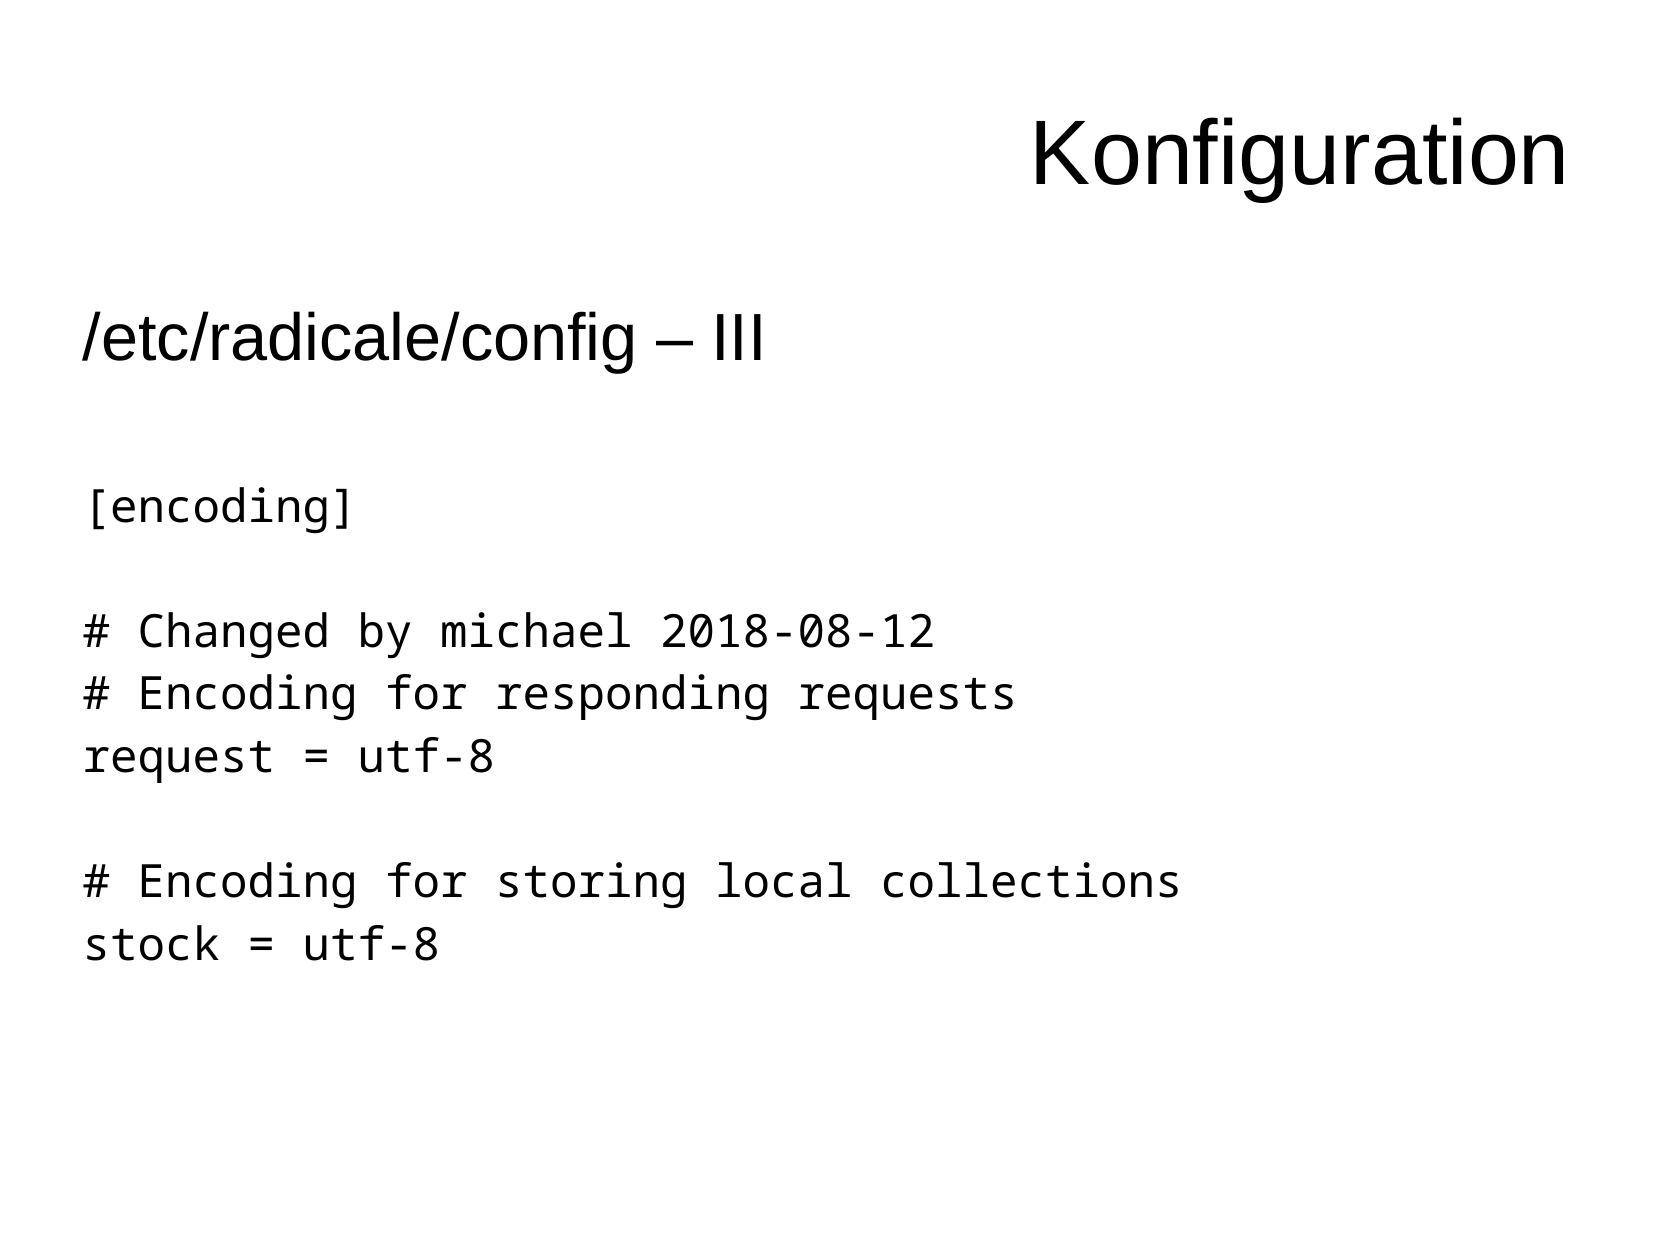

# Konfiguration
/etc/radicale/config – III
[encoding]
# Changed by michael 2018-08-12
# Encoding for responding requests
request = utf-8
# Encoding for storing local collections
stock = utf-8